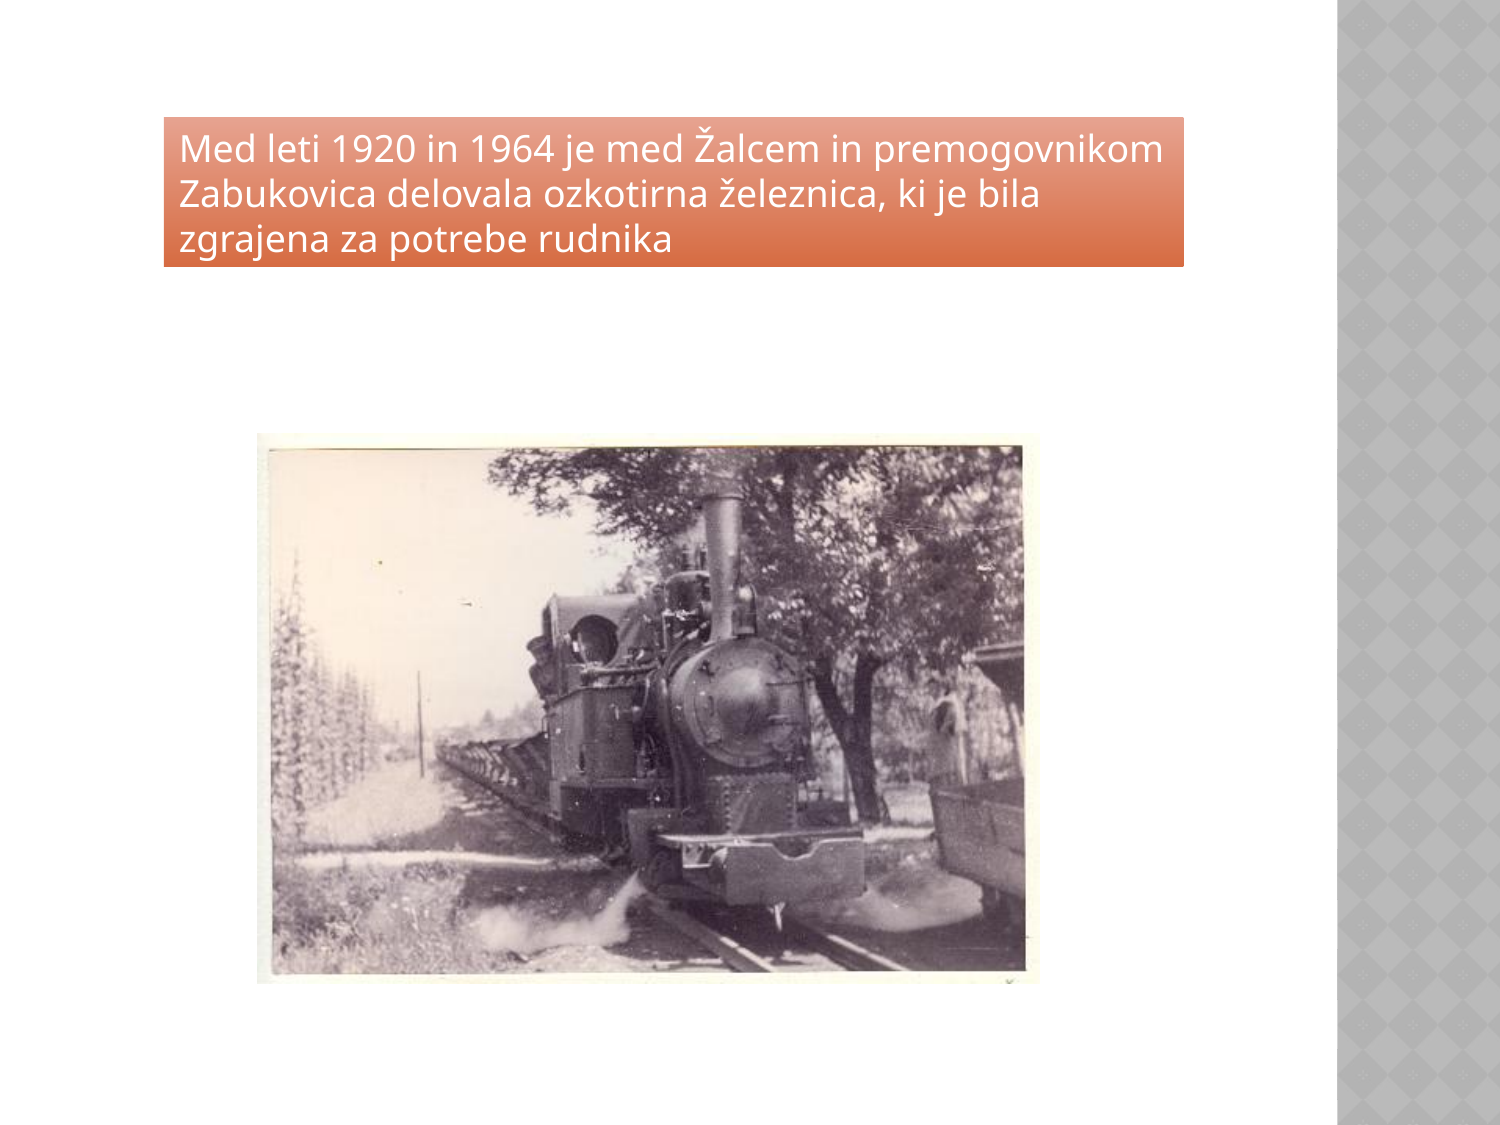

Med leti 1920 in 1964 je med Žalcem in premogovnikom Zabukovica delovala ozkotirna železnica, ki je bila zgrajena za potrebe rudnika